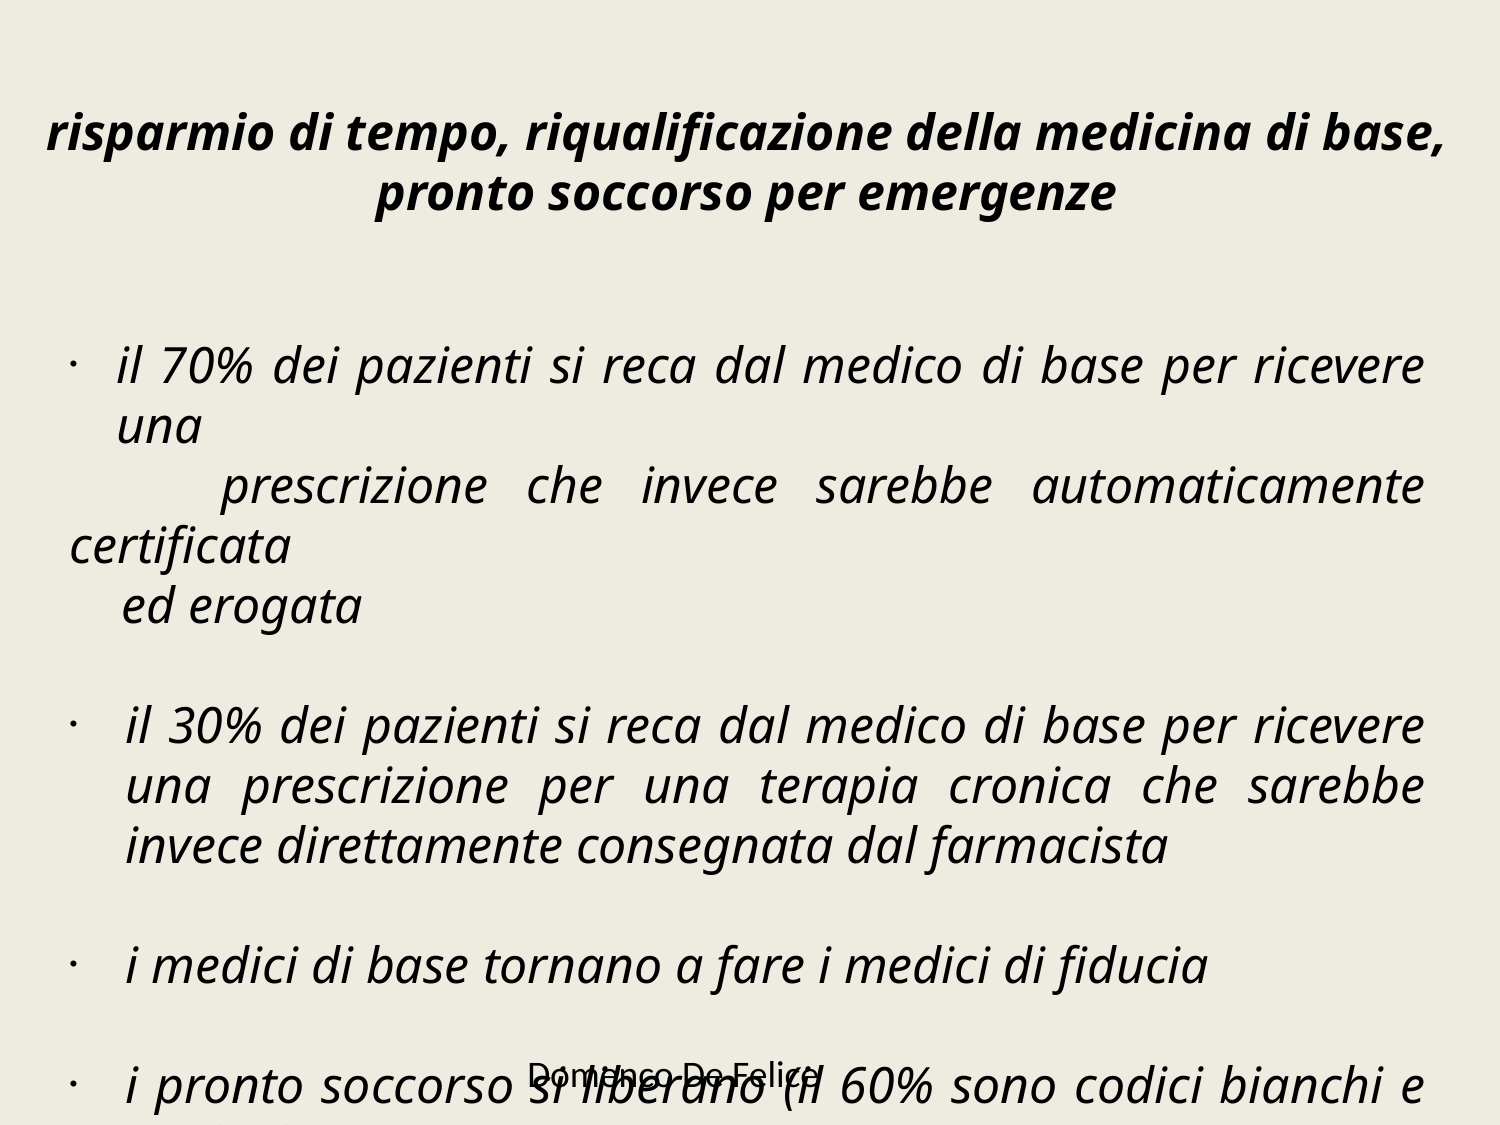

risparmio di tempo, riqualificazione della medicina di base,
pronto soccorso per emergenze
il 70% dei pazienti si reca dal medico di base per ricevere una
 prescrizione che invece sarebbe automaticamente certificata
 ed erogata
il 30% dei pazienti si reca dal medico di base per ricevere una prescrizione per una terapia cronica che sarebbe invece direttamente consegnata dal farmacista
i medici di base tornano a fare i medici di fiducia
i pronto soccorso si liberano (il 60% sono codici bianchi e verdi), le emergenze saranno tempestive
Domenco De Felice